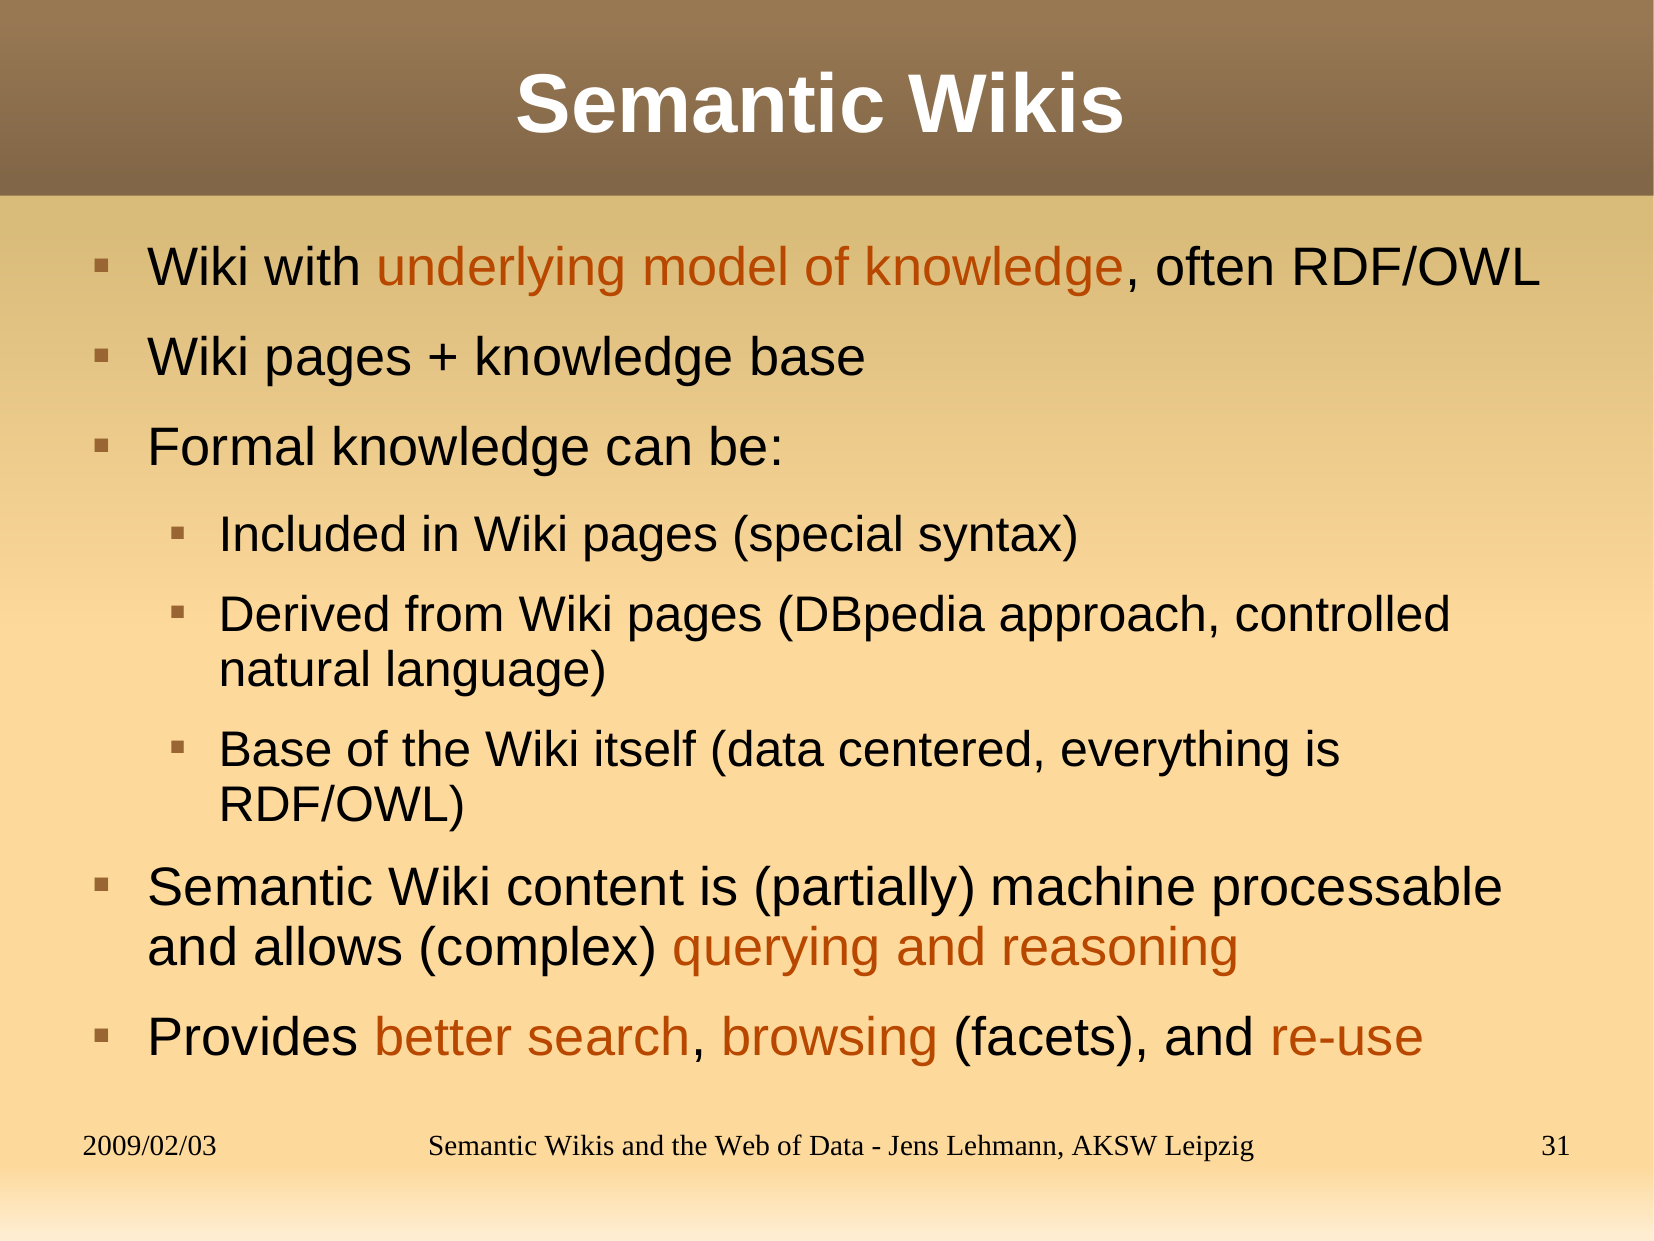

# Semantic Wikis
Wiki with underlying model of knowledge, often RDF/OWL
Wiki pages + knowledge base
Formal knowledge can be:
Included in Wiki pages (special syntax)
Derived from Wiki pages (DBpedia approach, controlled natural language)
Base of the Wiki itself (data centered, everything is RDF/OWL)
Semantic Wiki content is (partially) machine processable and allows (complex) querying and reasoning
Provides better search, browsing (facets), and re-use
2009/02/03
Semantic Wikis and the Web of Data - Jens Lehmann, AKSW Leipzig
31